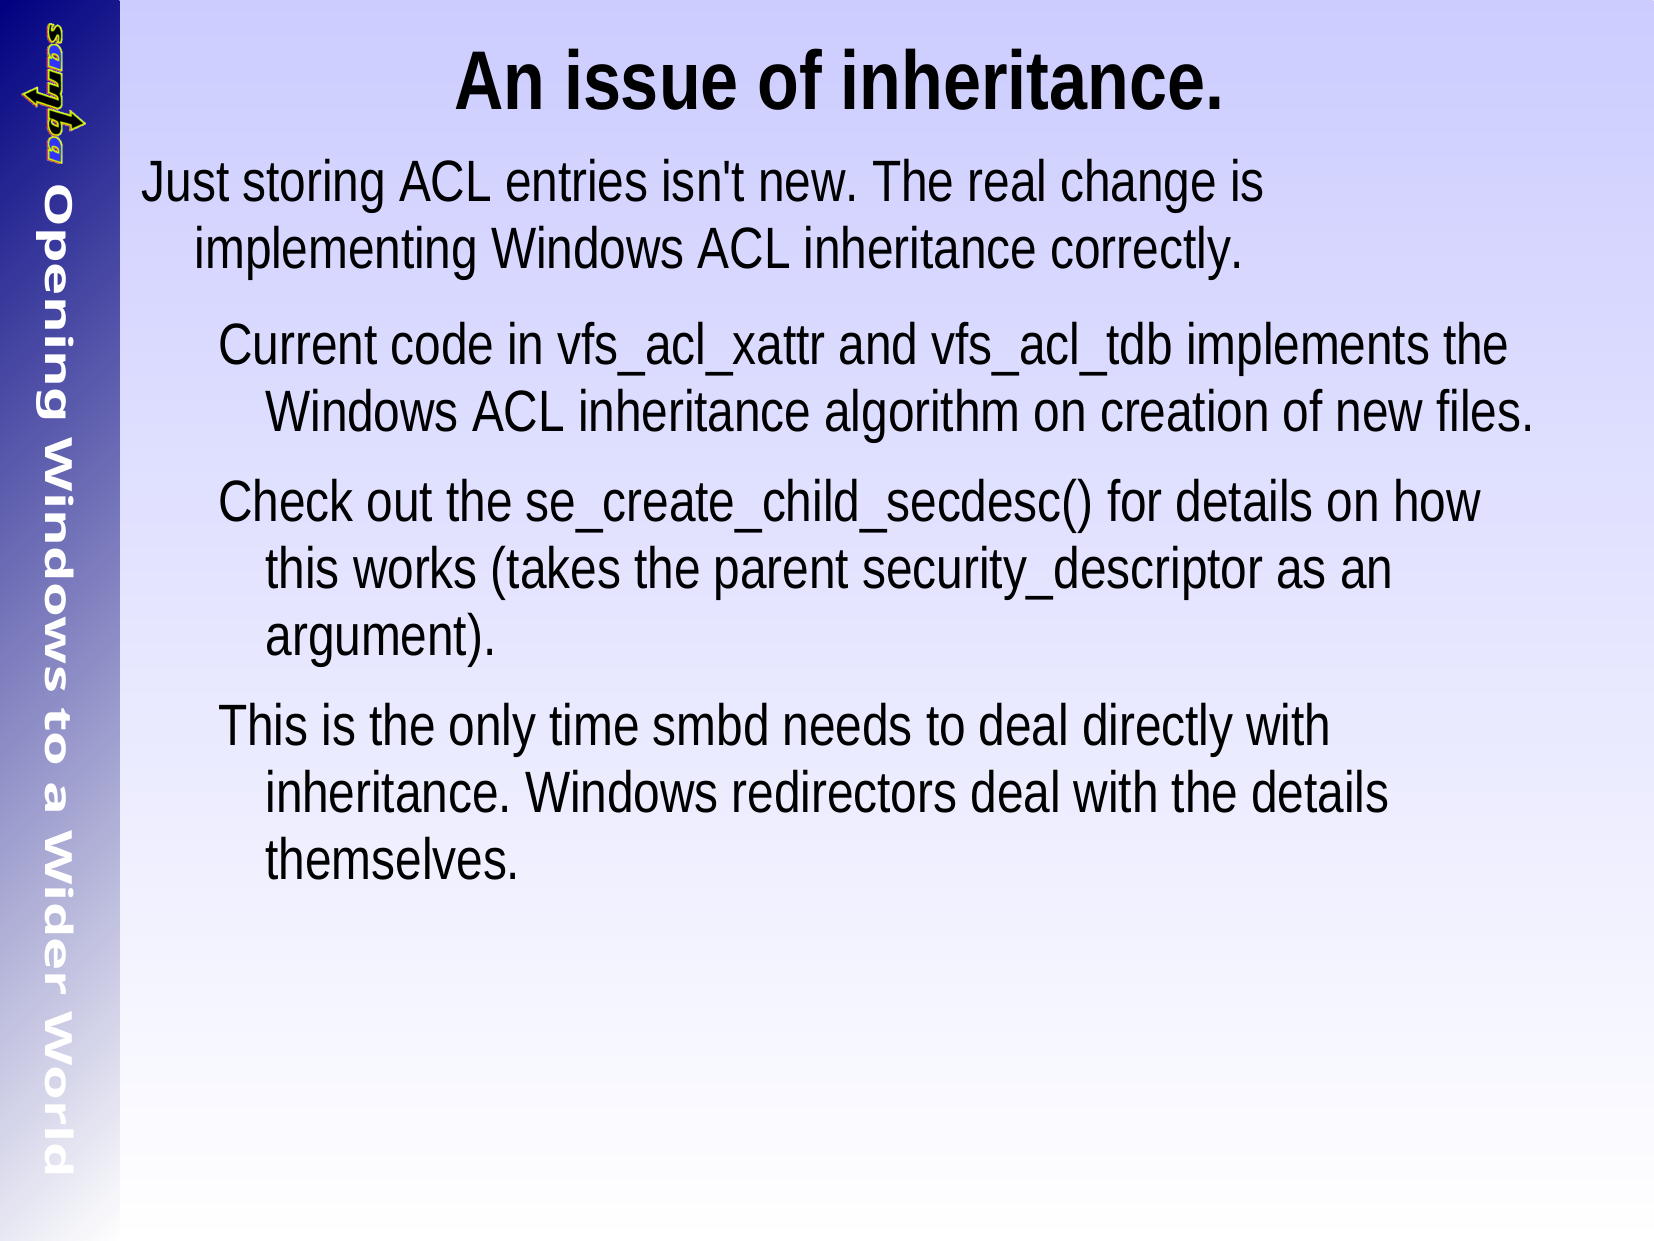

# An issue of inheritance.
Just storing ACL entries isn't new. The real change is implementing Windows ACL inheritance correctly.
Current code in vfs_acl_xattr and vfs_acl_tdb implements the Windows ACL inheritance algorithm on creation of new files.
Check out the se_create_child_secdesc() for details on how this works (takes the parent security_descriptor as an argument).
This is the only time smbd needs to deal directly with inheritance. Windows redirectors deal with the details themselves.